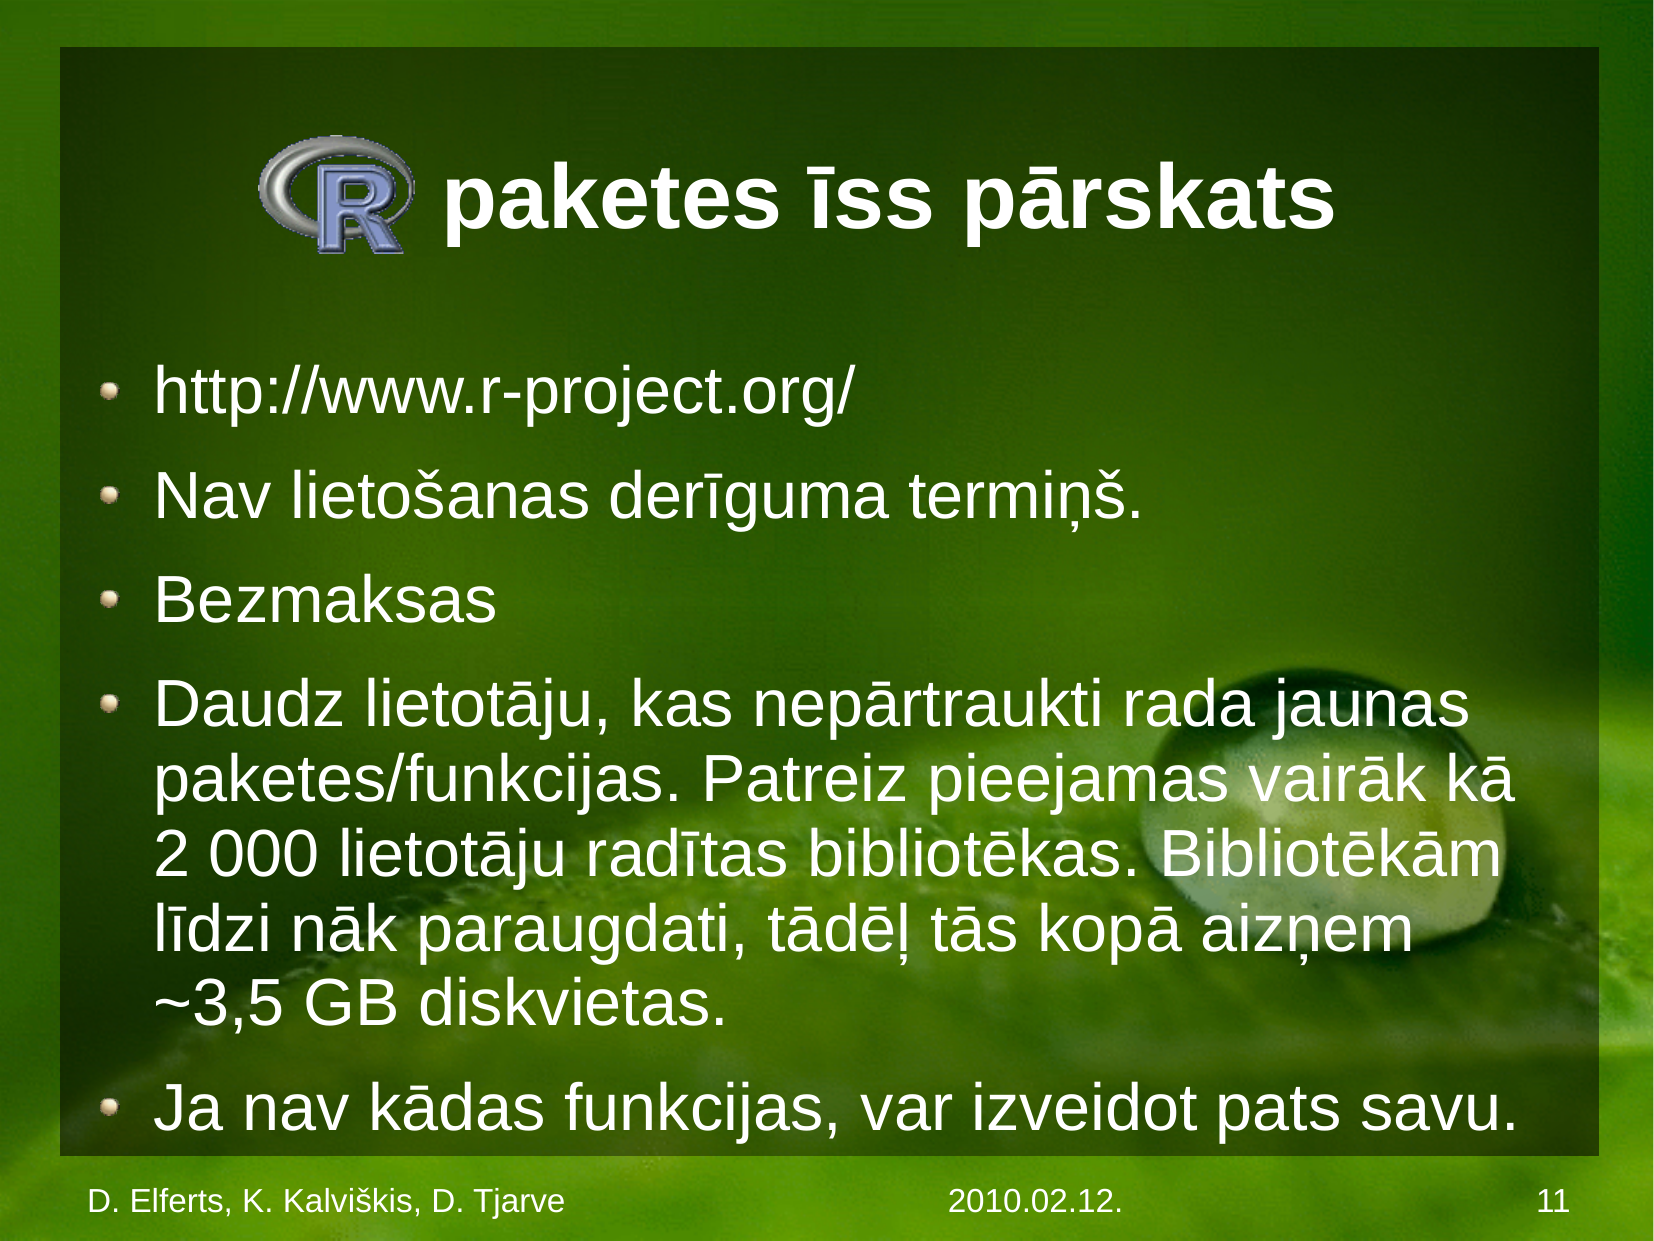

# paketes īss pārskats
http://www.r-project.org/
Nav lietošanas derīguma termiņš.
Bezmaksas
Daudz lietotāju, kas nepārtraukti rada jaunas paketes/funkcijas. Patreiz pieejamas vairāk kā 2 000 lietotāju radītas bibliotēkas. Bibliotēkām līdzi nāk paraugdati, tādēļ tās kopā aizņem ~3,5 GB diskvietas.
Ja nav kādas funkcijas, var izveidot pats savu.
D. Elferts, K. Kalviškis, D. Tjarve
2010.02.12.
11